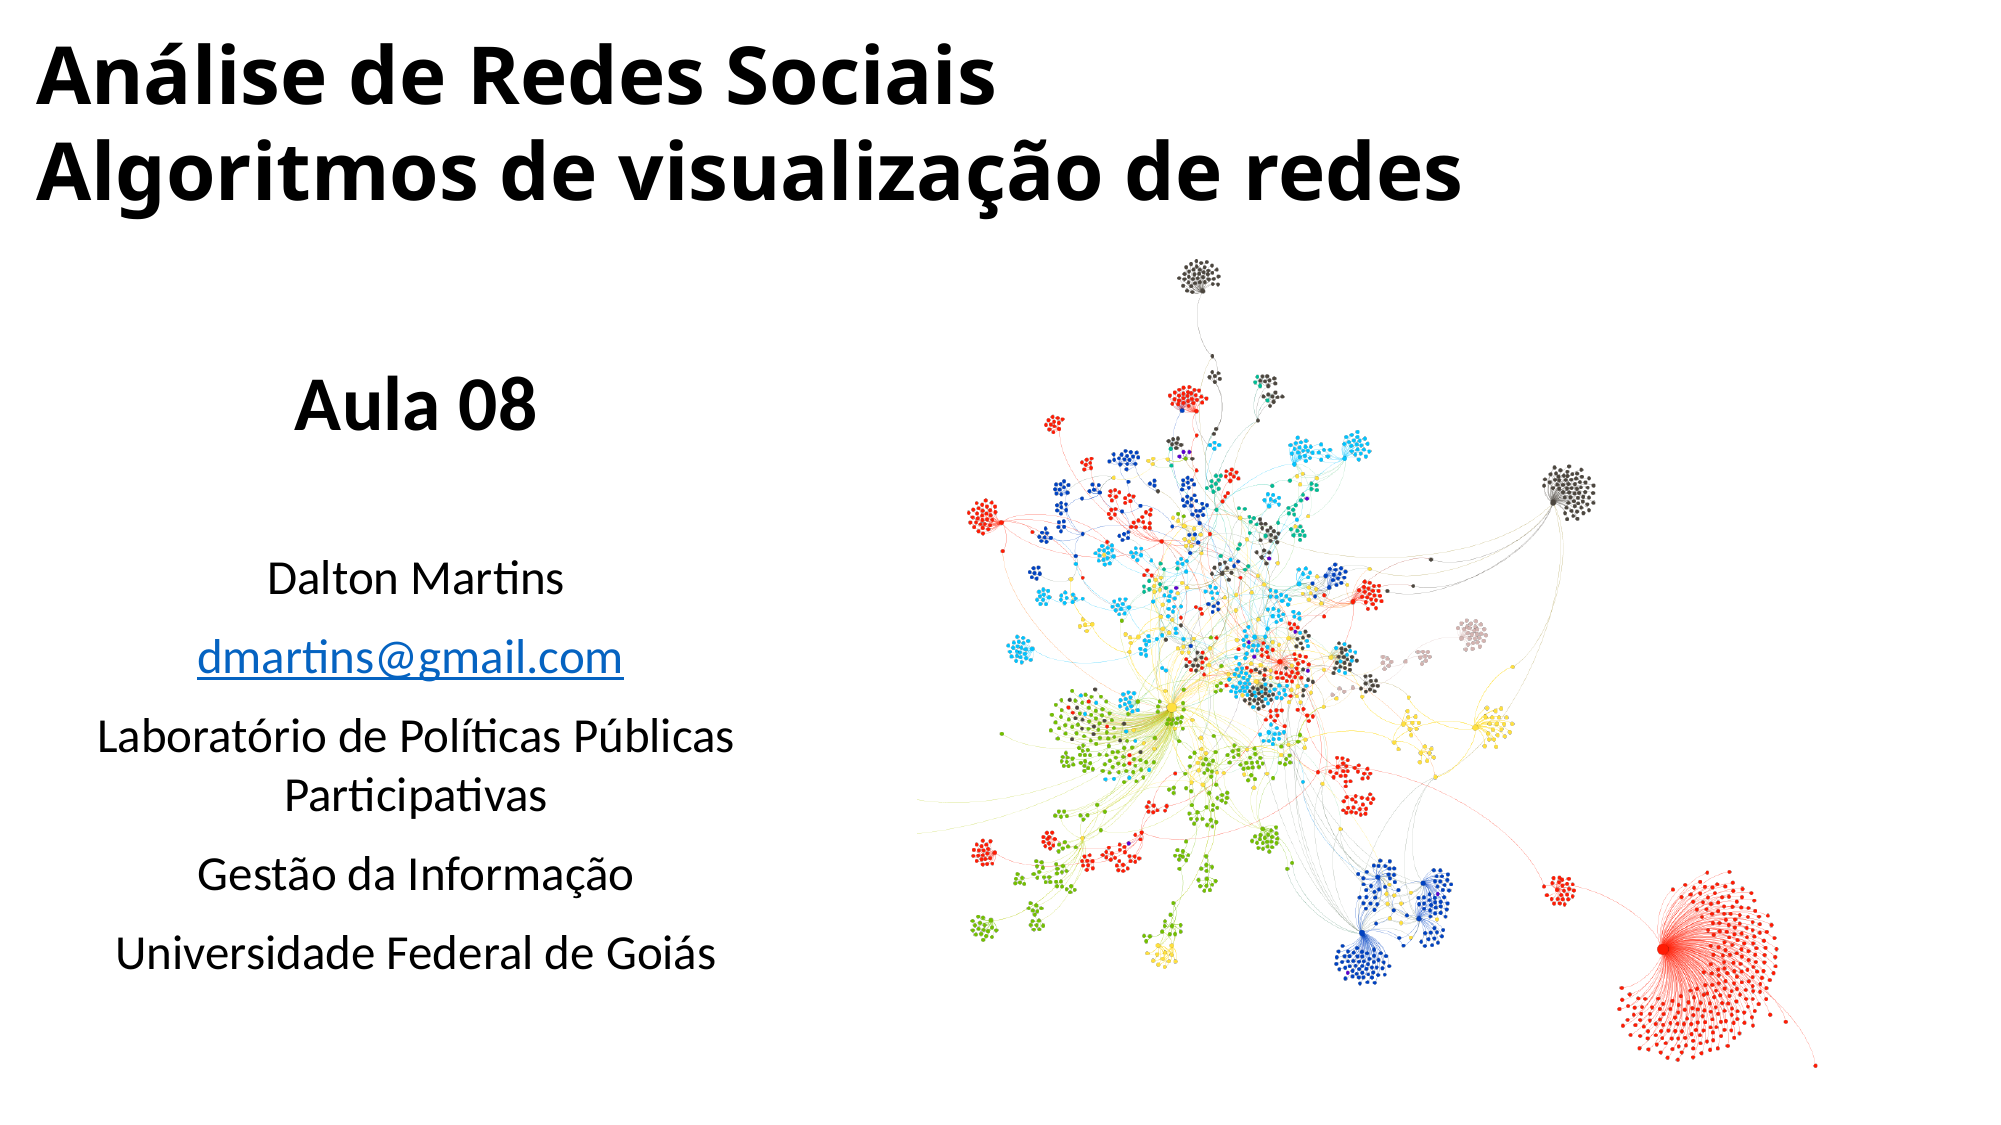

# Análise de Redes Sociais Algoritmos de visualização de redes
Aula 08
Dalton Martins
dmartins@gmail.com
Laboratório de Políticas Públicas Participativas
Gestão da Informação
Universidade Federal de Goiás